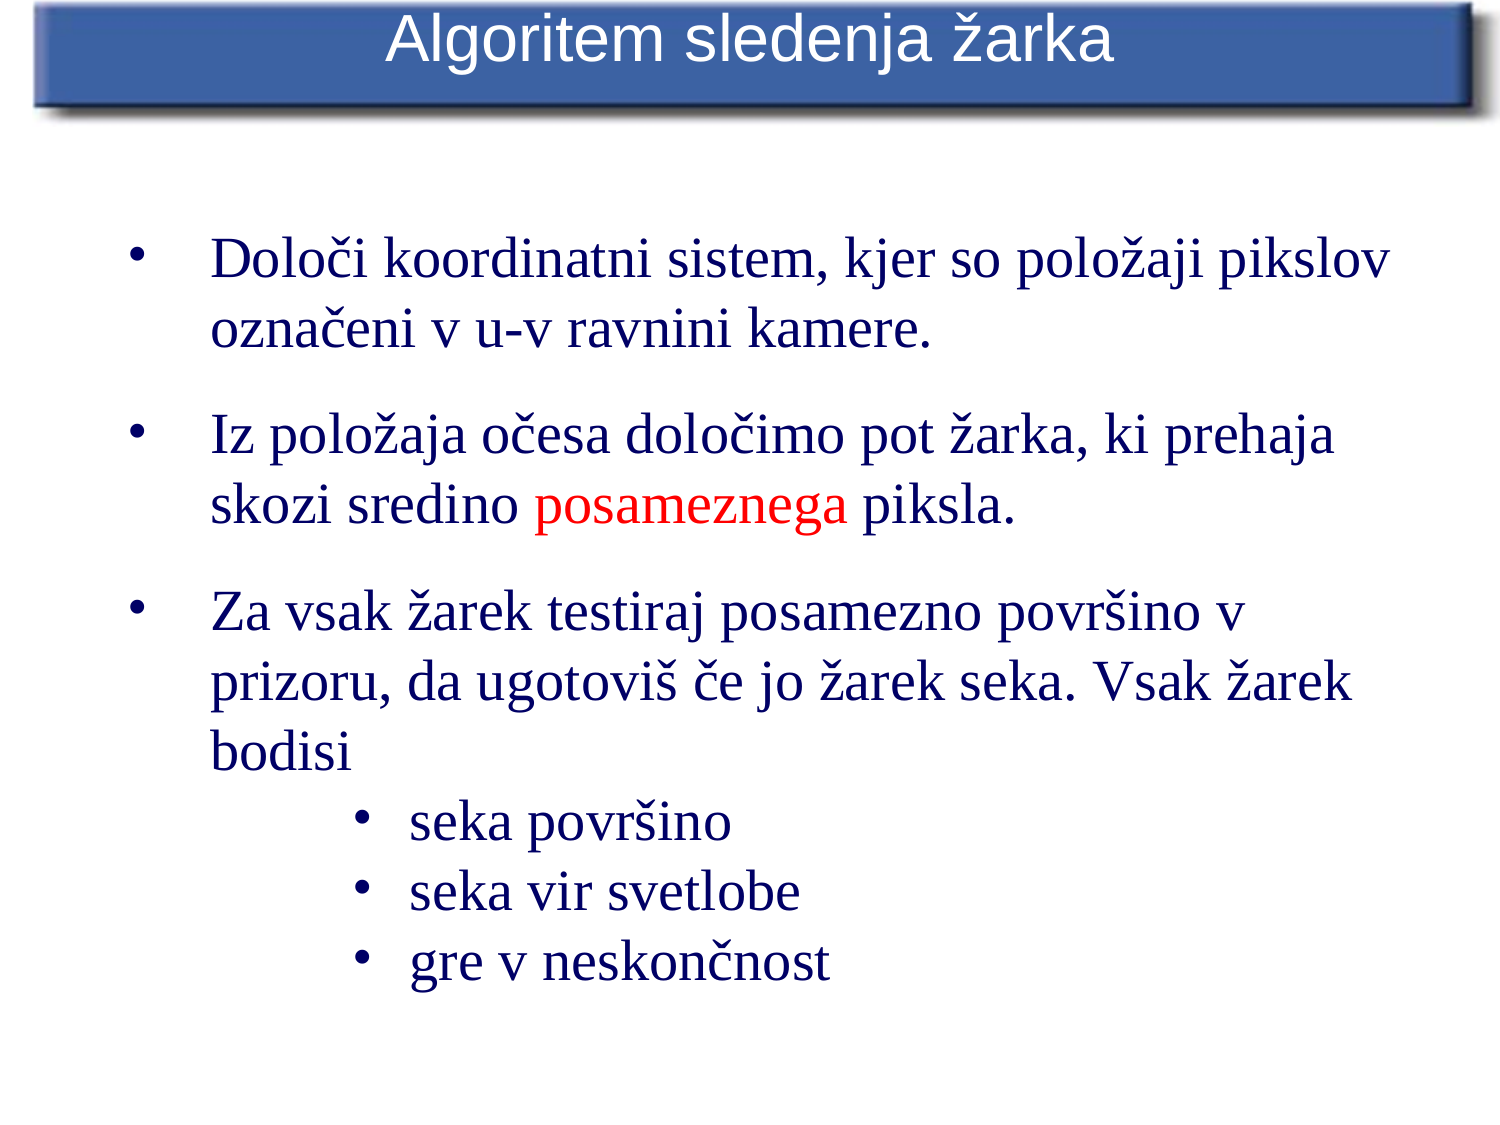

# Algoritem sledenja žarka
Določi koordinatni sistem, kjer so položaji pikslov označeni v u-v ravnini kamere.
Iz položaja očesa določimo pot žarka, ki prehaja skozi sredino posameznega piksla.
Za vsak žarek testiraj posamezno površino v prizoru, da ugotoviš če jo žarek seka. Vsak žarek bodisi
seka površino
seka vir svetlobe
gre v neskončnost